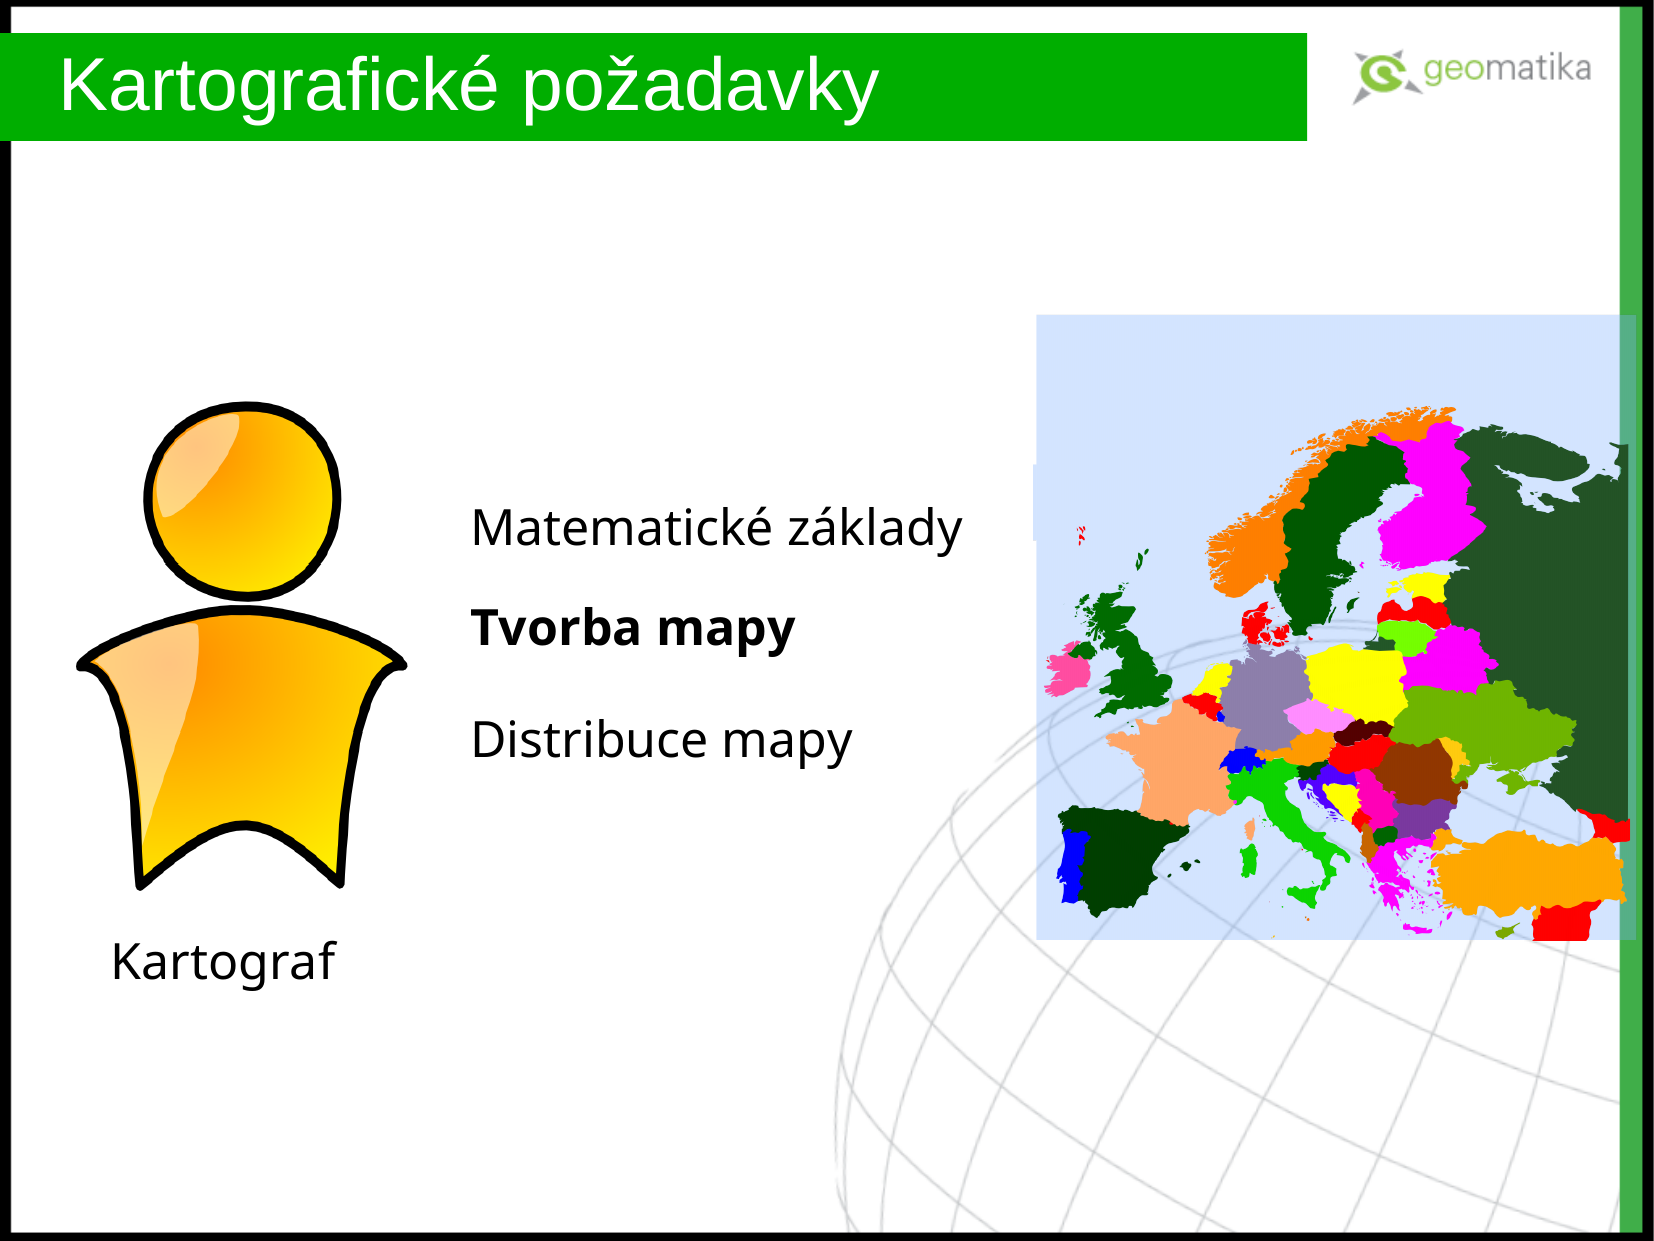

# Kartografické požadavky
Kartograf
Matematické základy
Tvorba mapy
Distribuce mapy